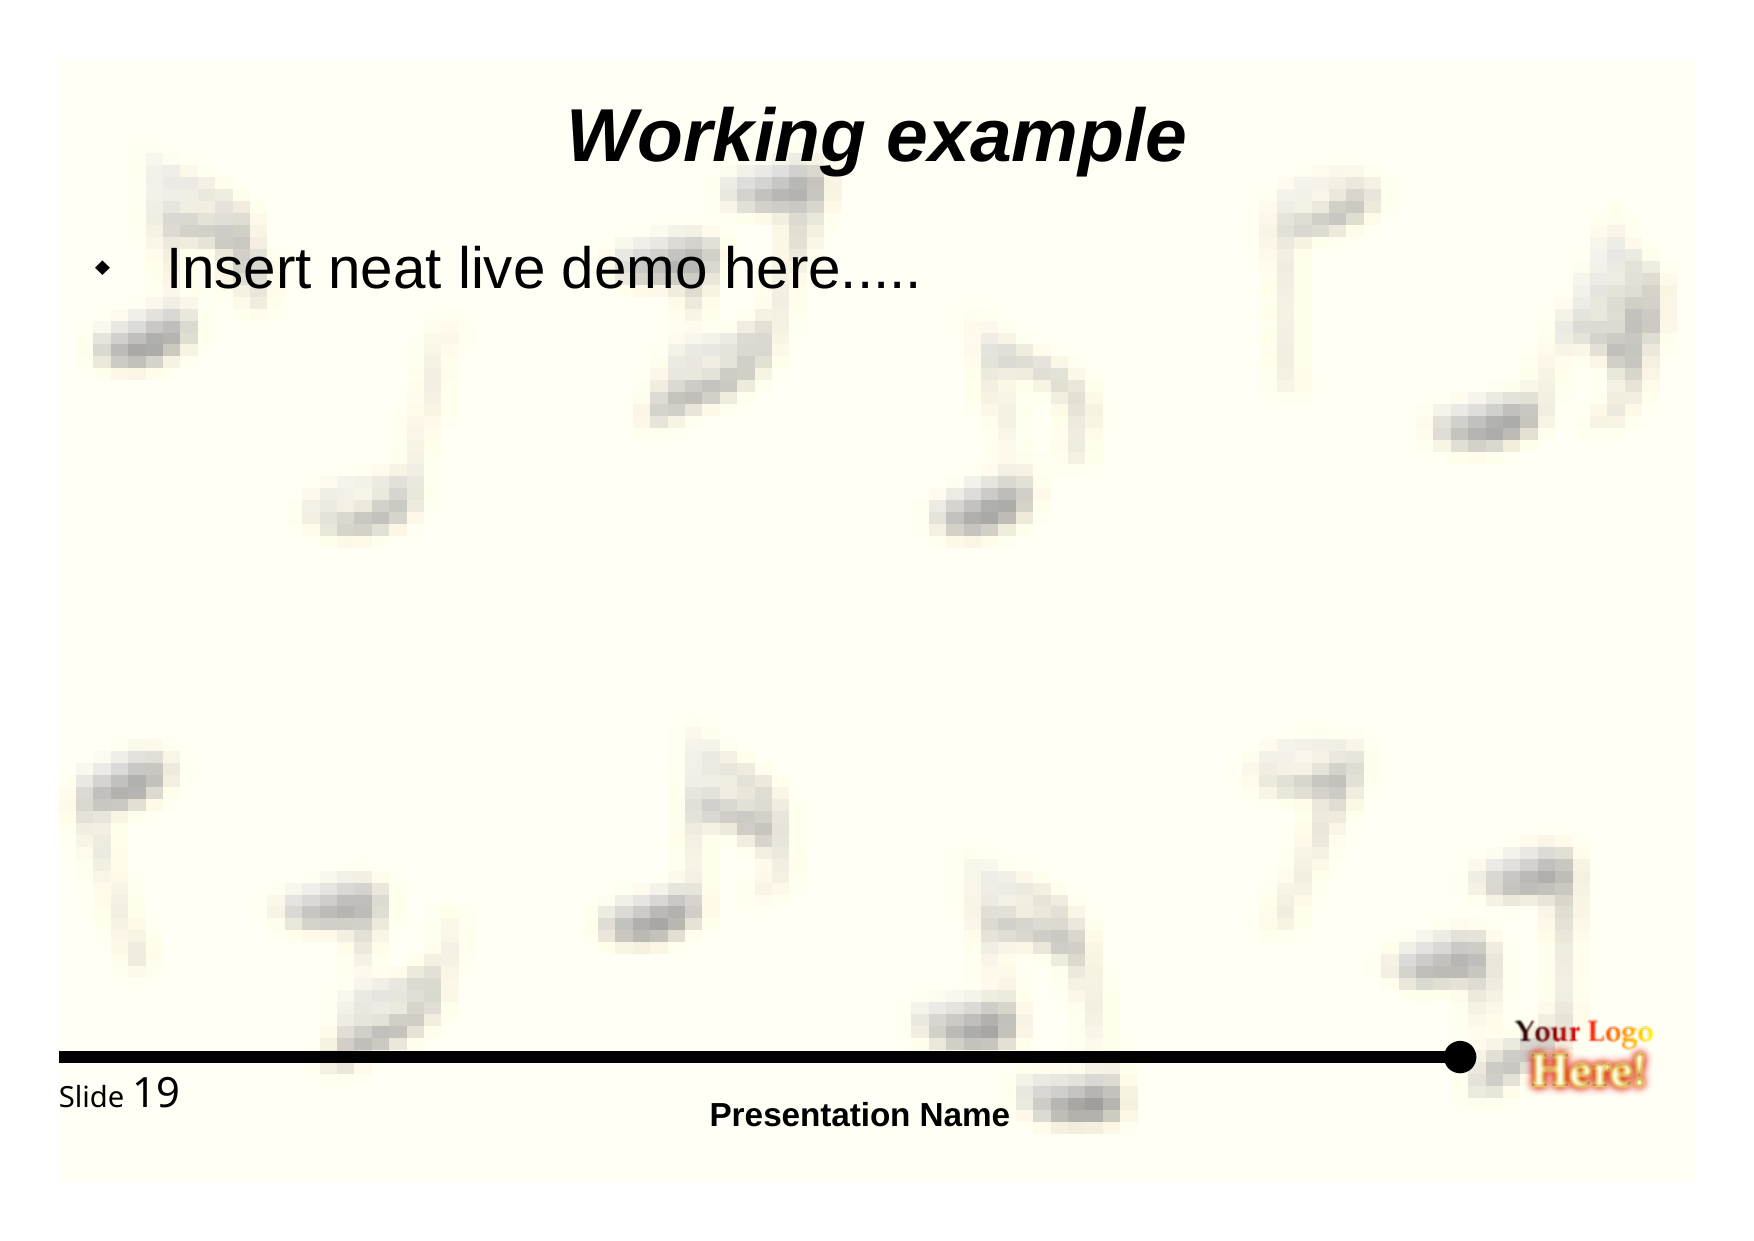

# Working example
Insert neat live demo here.....